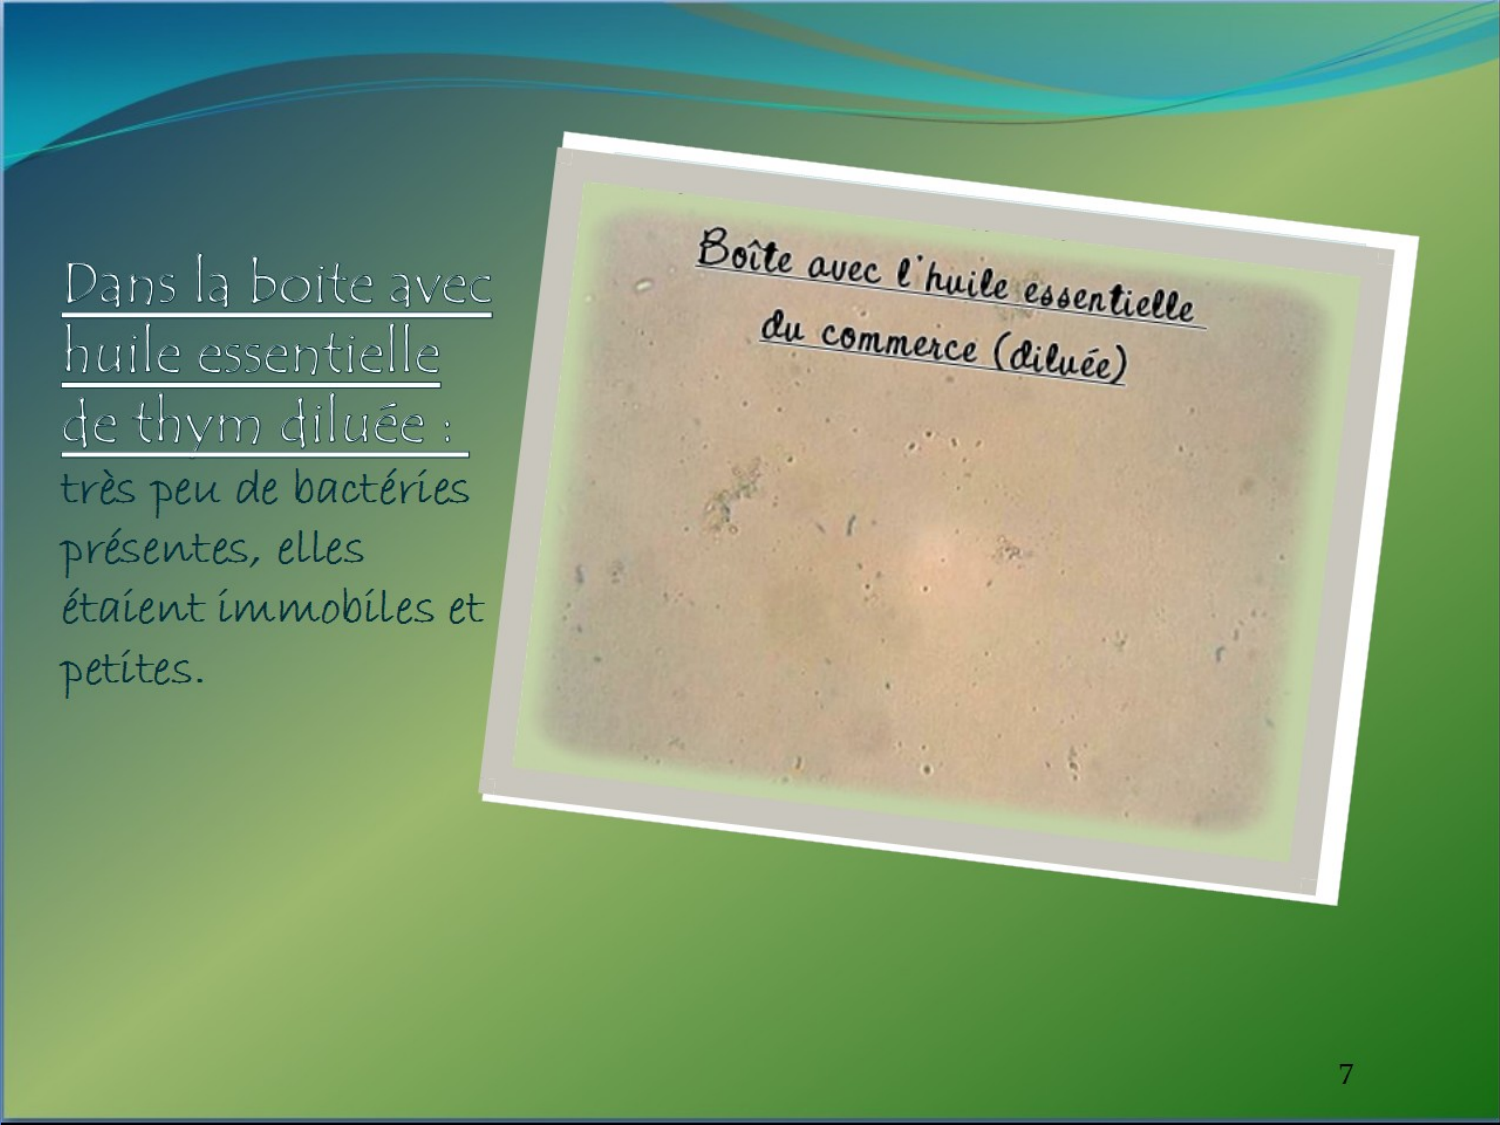

# Dans la boite avec huile essentielle de thym diluée : très peu de bactéries présentes, elles étaient immobiles et petites.
7